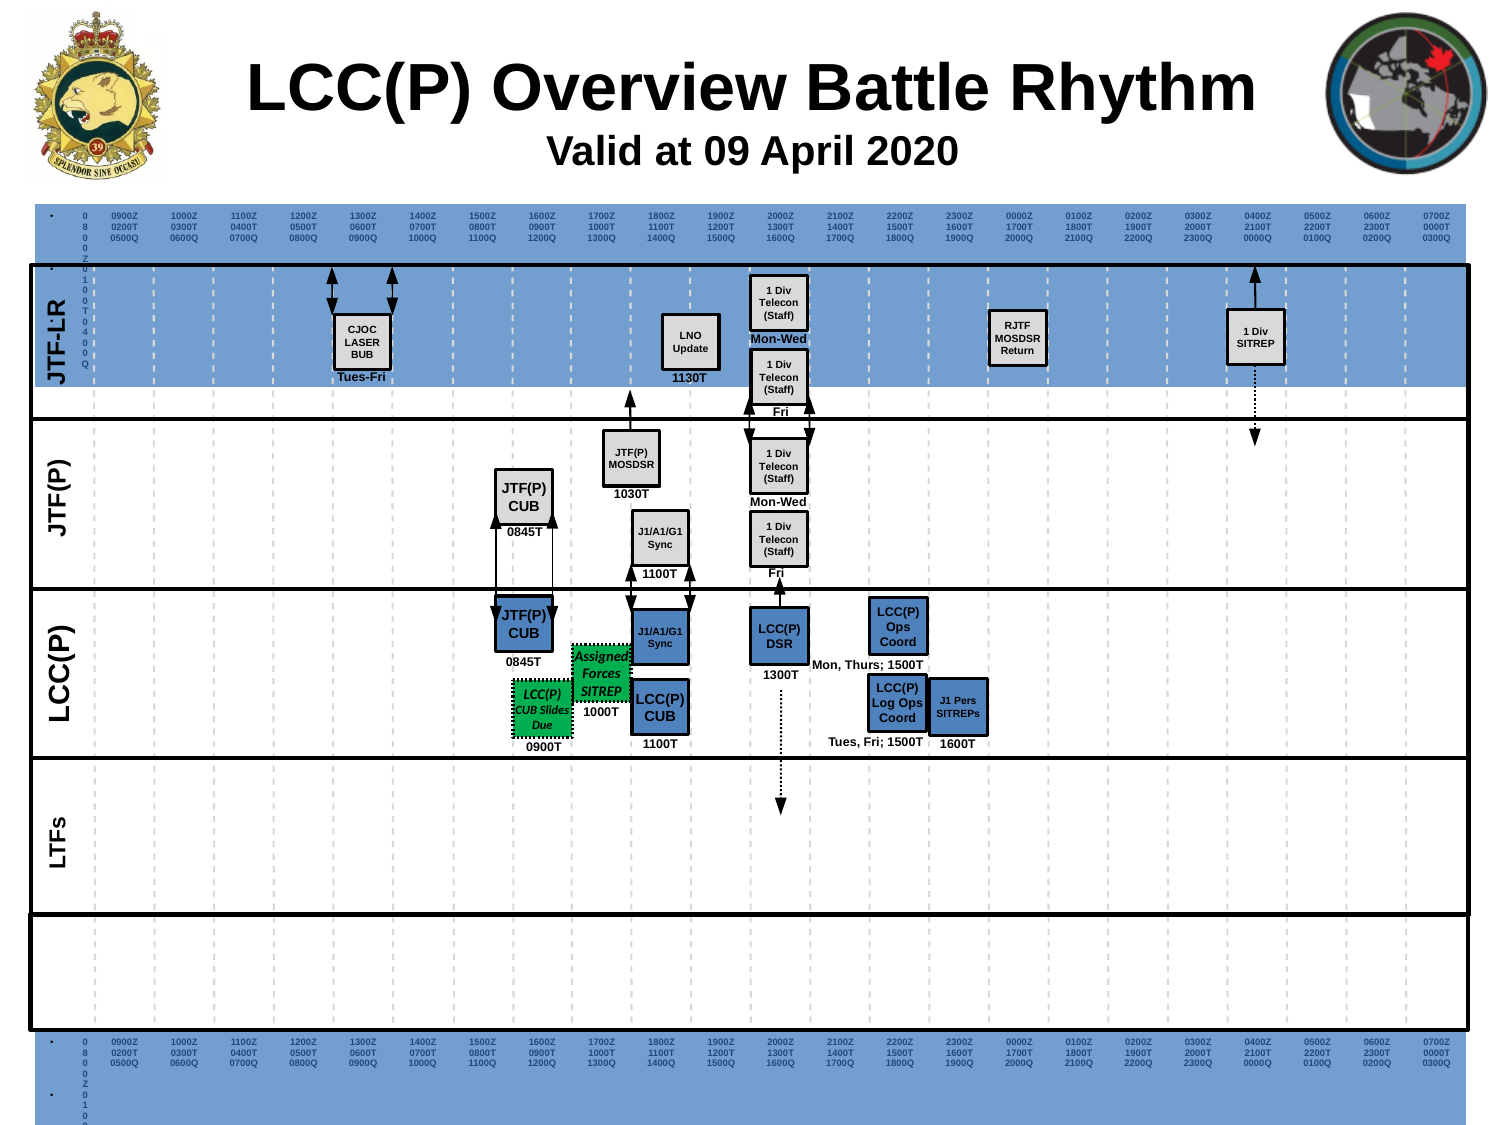

LCC(P) Overview Battle Rhythm
Valid at 09 April 2020
| 0800Z 0100T 0400Q | 0900Z 0200T 0500Q | 1000Z 0300T 0600Q | 1100Z 0400T 0700Q | 1200Z 0500T 0800Q | 1300Z 0600T 0900Q | 1400Z 0700T 1000Q | 1500Z 0800T 1100Q | 1600Z 0900T 1200Q | 1700Z 1000T 1300Q | 1800Z 1100T 1400Q | 1900Z 1200T 1500Q | 2000Z 1300T 1600Q | 2100Z 1400T 1700Q | 2200Z 1500T 1800Q | 2300Z 1600T 1900Q | 0000Z 1700T 2000Q | 0100Z 1800T 2100Q | 0200Z 1900T 2200Q | 0300Z 2000T 2300Q | 0400Z 2100T 0000Q | 0500Z 2200T 0100Q | 0600Z 2300T 0200Q | 0700Z 0000T 0300Q |
| --- | --- | --- | --- | --- | --- | --- | --- | --- | --- | --- | --- | --- | --- | --- | --- | --- | --- | --- | --- | --- | --- | --- | --- |
1 Div
Telecon
(Staff)
1 Div
SITREP
RJTF
MOSDSR
Return
CJOC
LASER
BUB
LNO
Update
JTF-LR
Mon-Wed
1 Div
Telecon
(Staff)
Tues-Fri
1130T
Fri
JTF(P) MOSDSR
1 Div
Telecon
(Staff)
JTF(P)
CUB
JTF(P)
1030T
Mon-Wed
J1/A1/G1
Sync
1 Div
Telecon
(Staff)
0845T
Fri
1100T
JTF(P)
CUB
LCC(P)
Ops
Coord
LCC(P)
DSR
J1/A1/G1
Sync
Assigned Forces
SITREP
0845T
LCC(P)
Mon, Thurs; 1500T
1300T
LCC(P)
Log Ops
Coord
J1 Pers
SITREPs
LCC(P)
CUB
LCC(P)
CUB Slides Due
1000T
Tues, Fri; 1500T
1600T
1100T
0900T
LTFs
| 0800Z 0100T 0400Q | 0900Z 0200T 0500Q | 1000Z 0300T 0600Q | 1100Z 0400T 0700Q | 1200Z 0500T 0800Q | 1300Z 0600T 0900Q | 1400Z 0700T 1000Q | 1500Z 0800T 1100Q | 1600Z 0900T 1200Q | 1700Z 1000T 1300Q | 1800Z 1100T 1400Q | 1900Z 1200T 1500Q | 2000Z 1300T 1600Q | 2100Z 1400T 1700Q | 2200Z 1500T 1800Q | 2300Z 1600T 1900Q | 0000Z 1700T 2000Q | 0100Z 1800T 2100Q | 0200Z 1900T 2200Q | 0300Z 2000T 2300Q | 0400Z 2100T 0000Q | 0500Z 2200T 0100Q | 0600Z 2300T 0200Q | 0700Z 0000T 0300Q |
| --- | --- | --- | --- | --- | --- | --- | --- | --- | --- | --- | --- | --- | --- | --- | --- | --- | --- | --- | --- | --- | --- | --- | --- |